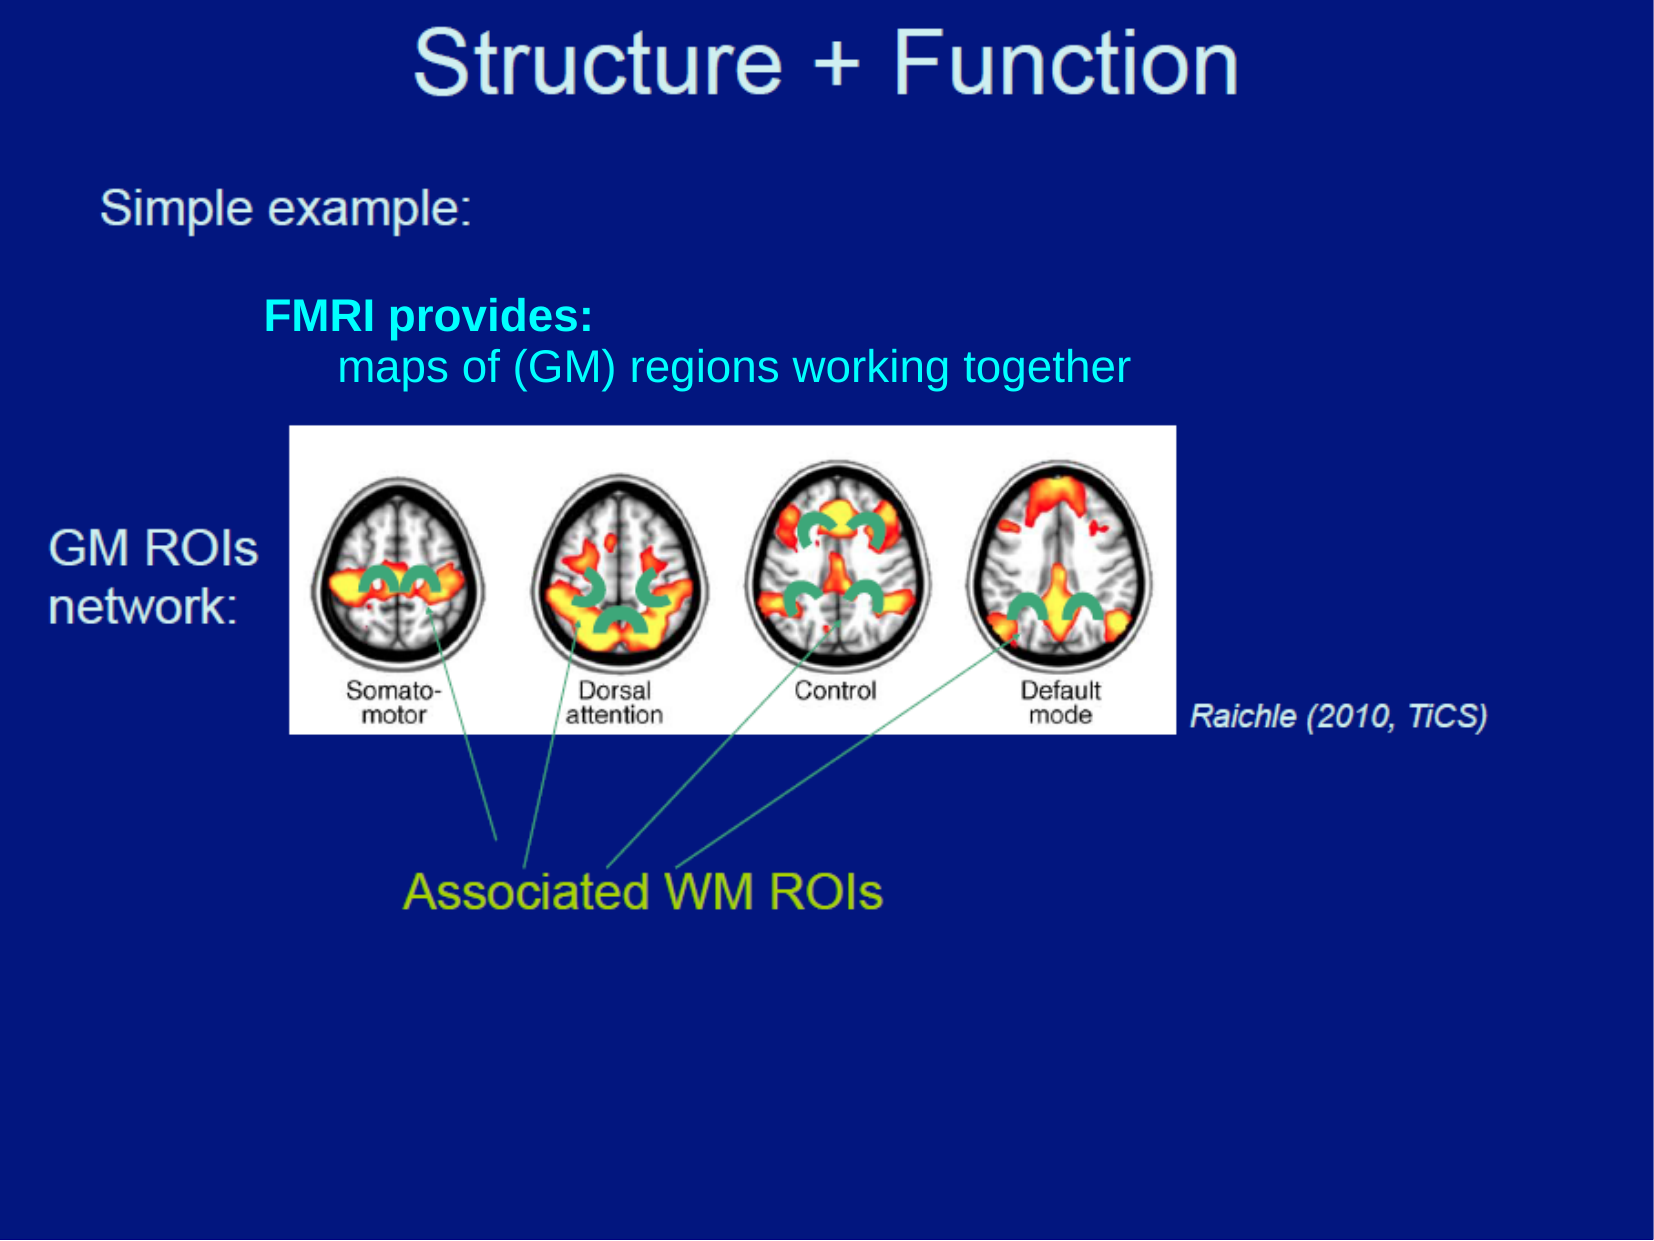

FMRI provides:
	maps of (GM) regions working together